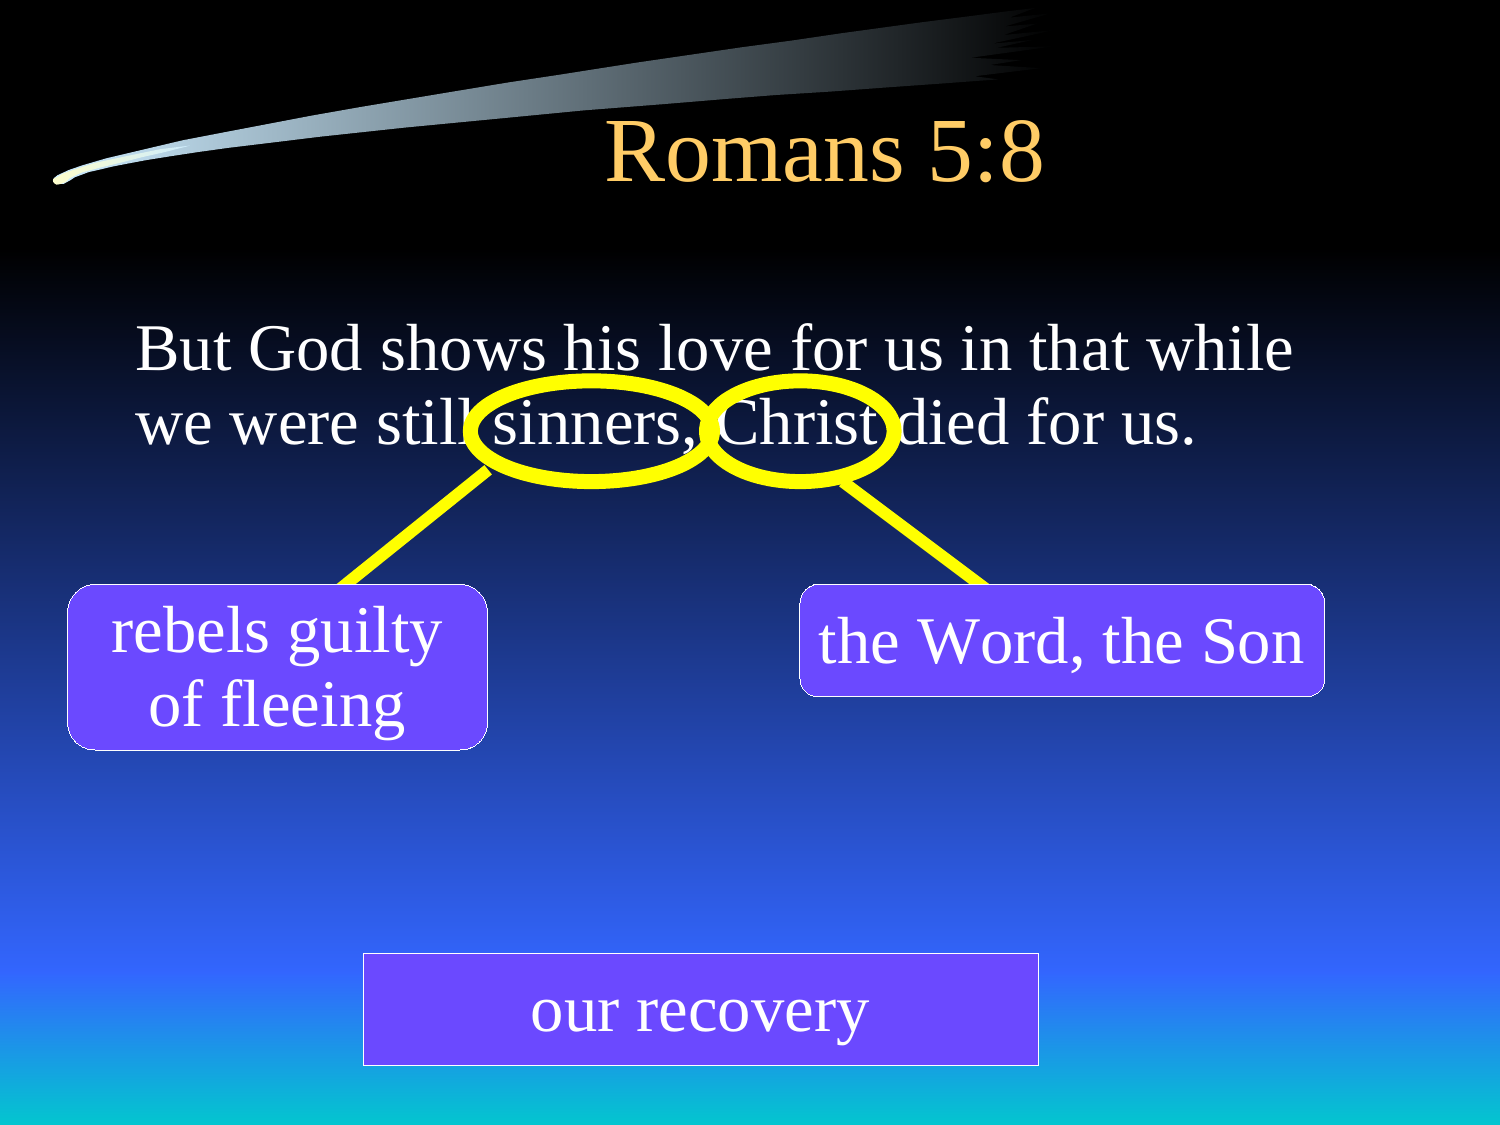

# Romans 5:8
But God shows his love for us in that while we were still sinners, Christ died for us.
rebels guilty
of fleeing
the Word, the Son
our recovery